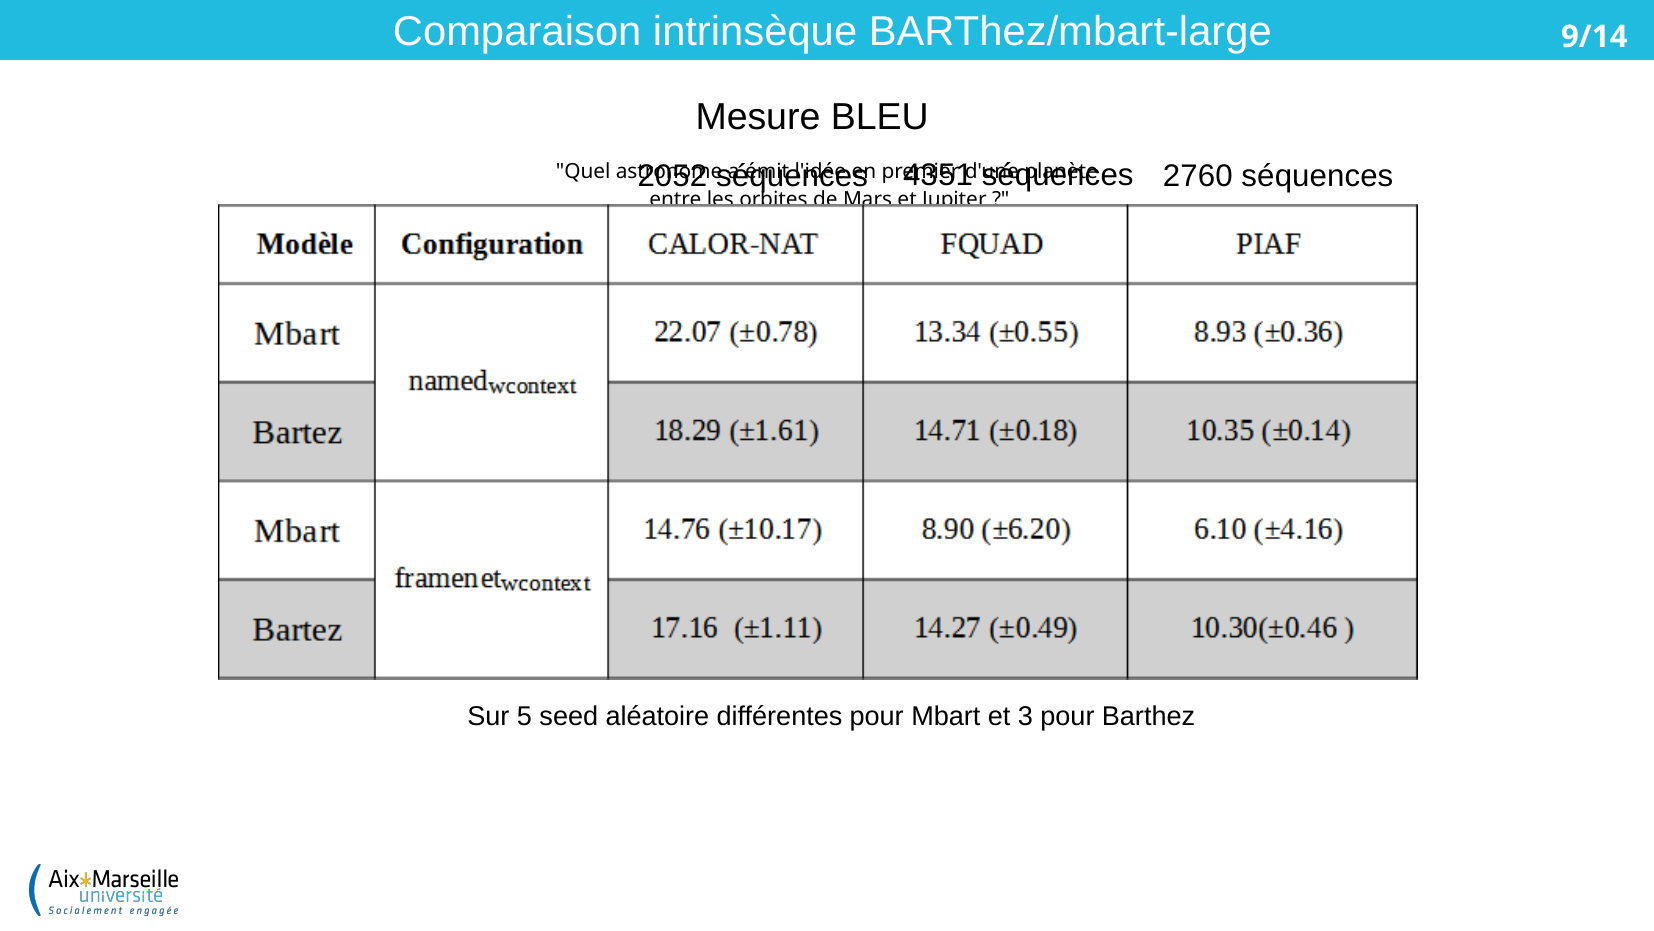

Comparaison intrinsèque BARThez/mbart-large
9/14
Mesure BLEU
"Quel astronome a émit l'idée en premier d'une planète
 entre les orbites de Mars et Jupiter ?"
4351 séquences
2052 séquences
2760 séquences
"Qui posa le premier l’hypothèse de l’existence d'une planète entre de Mars et Jupiter ?"
Sur 5 seed aléatoire différentes pour Mbart et 3 pour Barthez